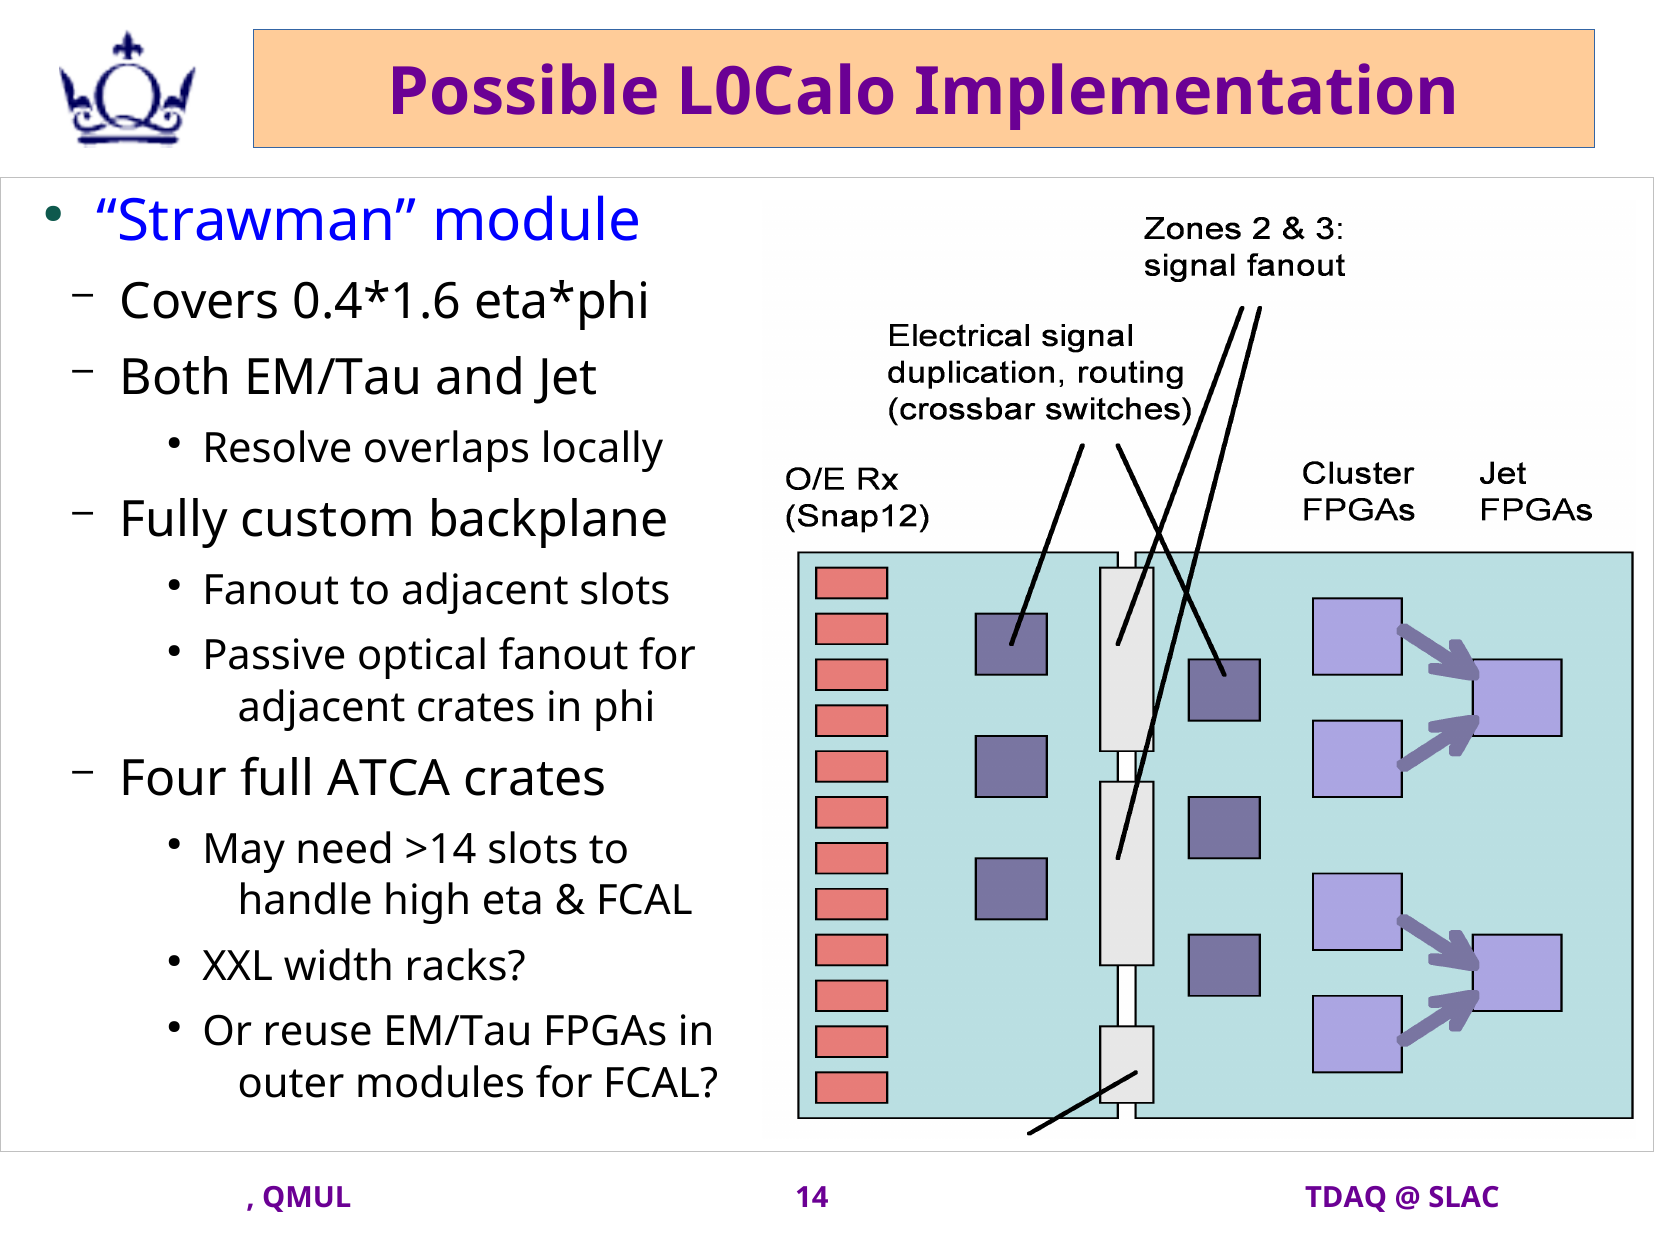

# Possible L0Calo Implementation
“Strawman” module
Covers 0.4*1.6 eta*phi
Both EM/Tau and Jet
Resolve overlaps locally
Fully custom backplane
Fanout to adjacent slots
Passive optical fanout for adjacent crates in phi
Four full ATCA crates
May need >14 slots to handle high eta & FCAL
XXL width racks?
Or reuse EM/Tau FPGAs in outer modules for FCAL?